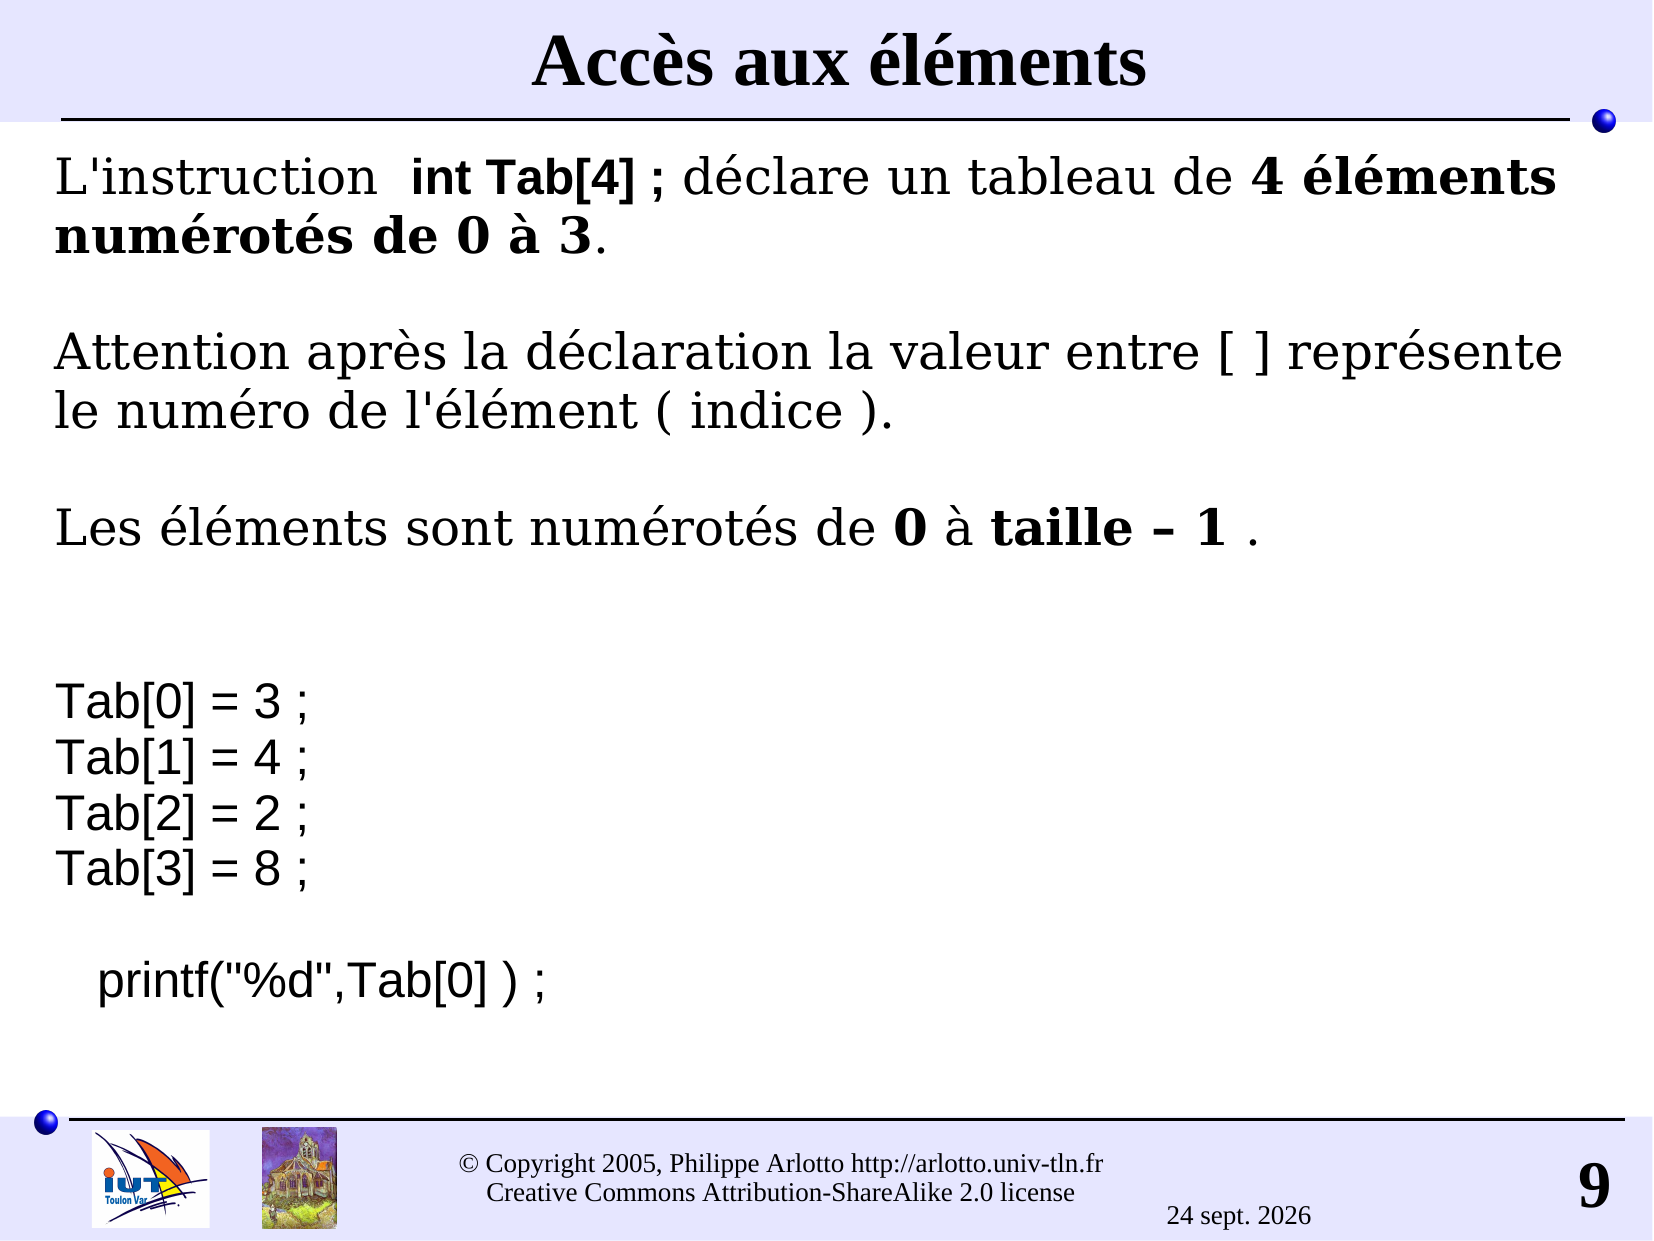

# Accès aux éléments
L'instruction int Tab[4] ; déclare un tableau de 4 éléments
numérotés de 0 à 3.
Attention après la déclaration la valeur entre [ ] représente
le numéro de l'élément ( indice ).
Les éléments sont numérotés de 0 à taille – 1 .
Tab[0] = 3 ;
Tab[1] = 4 ;
Tab[2] = 2 ;
Tab[3] = 8 ;
 printf("%d",Tab[0] ) ;